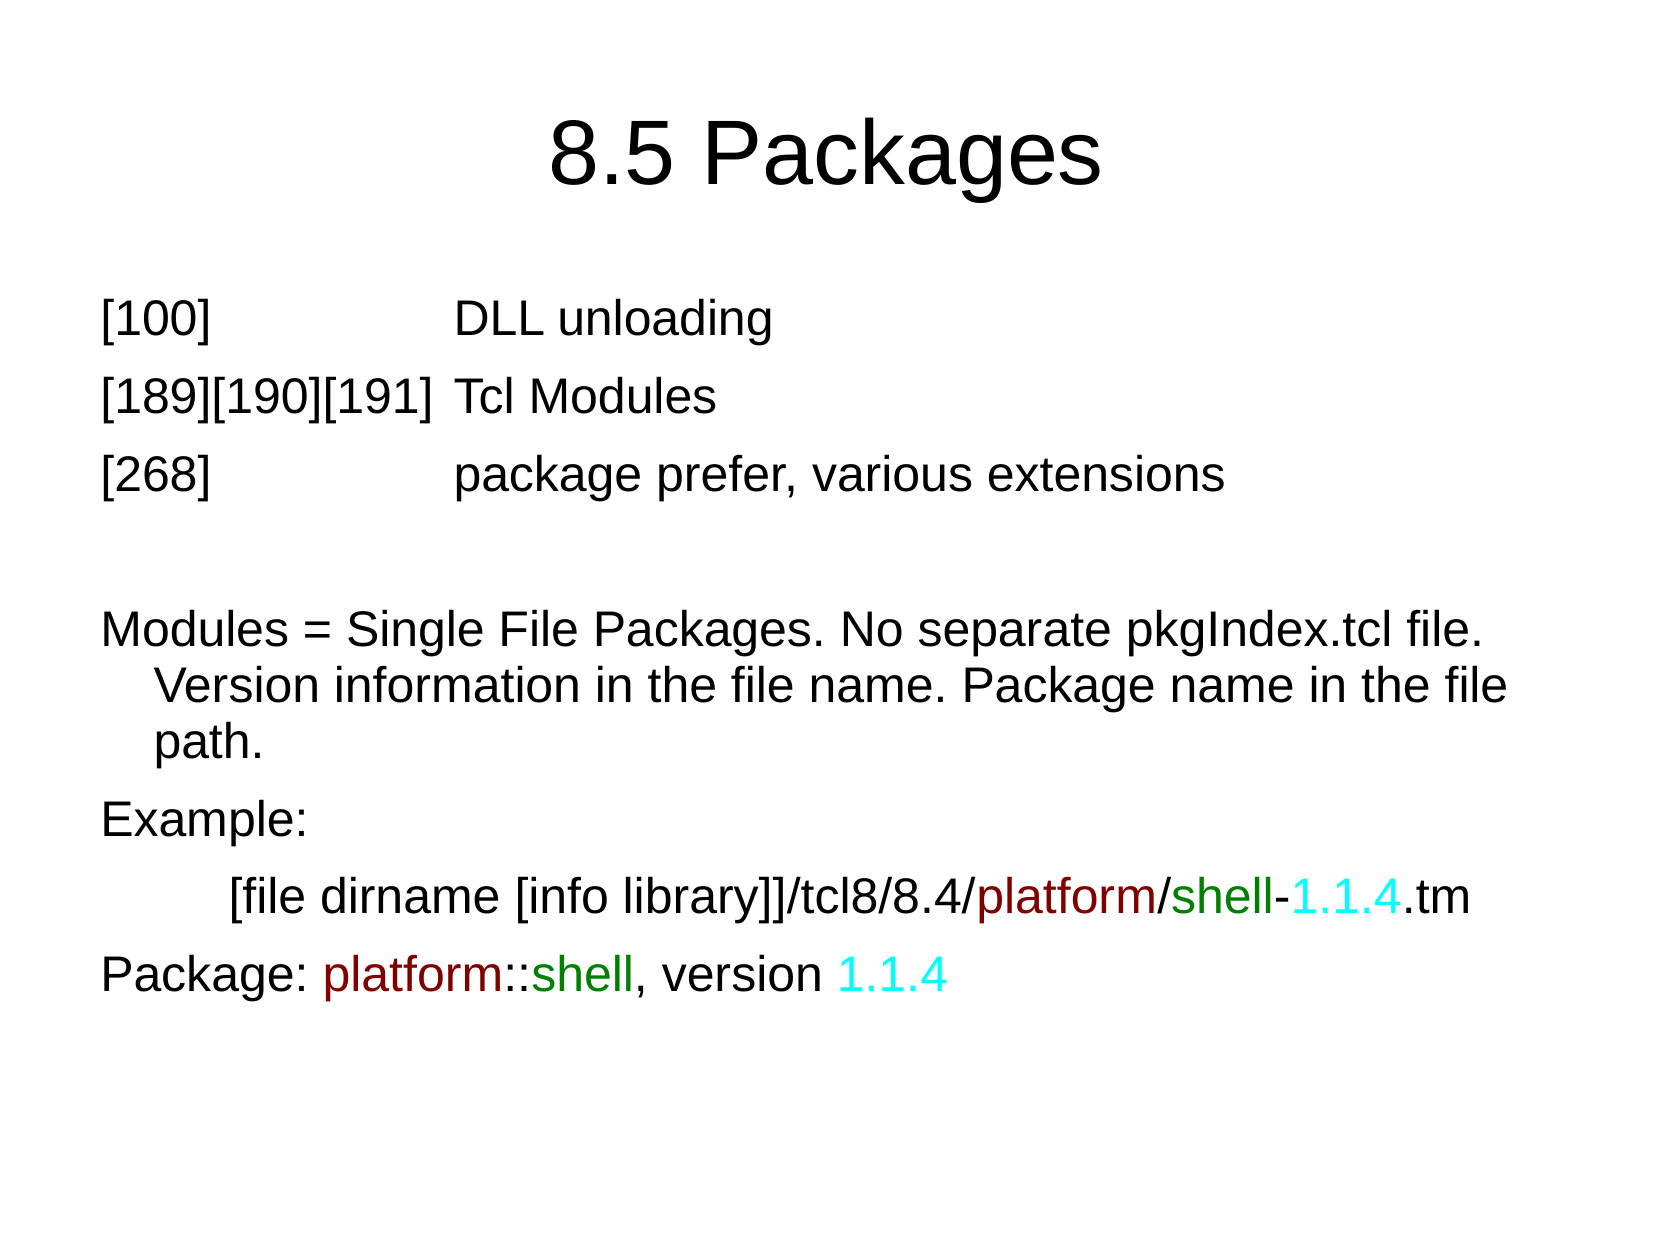

# 8.5 Packages
[100]				DLL unloading
[189][190][191]	Tcl Modules
[268]				package prefer, various extensions
Modules = Single File Packages. No separate pkgIndex.tcl file. Version information in the file name. Package name in the file path.
Example:
	[file dirname [info library]]/tcl8/8.4/platform/shell-1.1.4.tm
Package: platform::shell, version 1.1.4